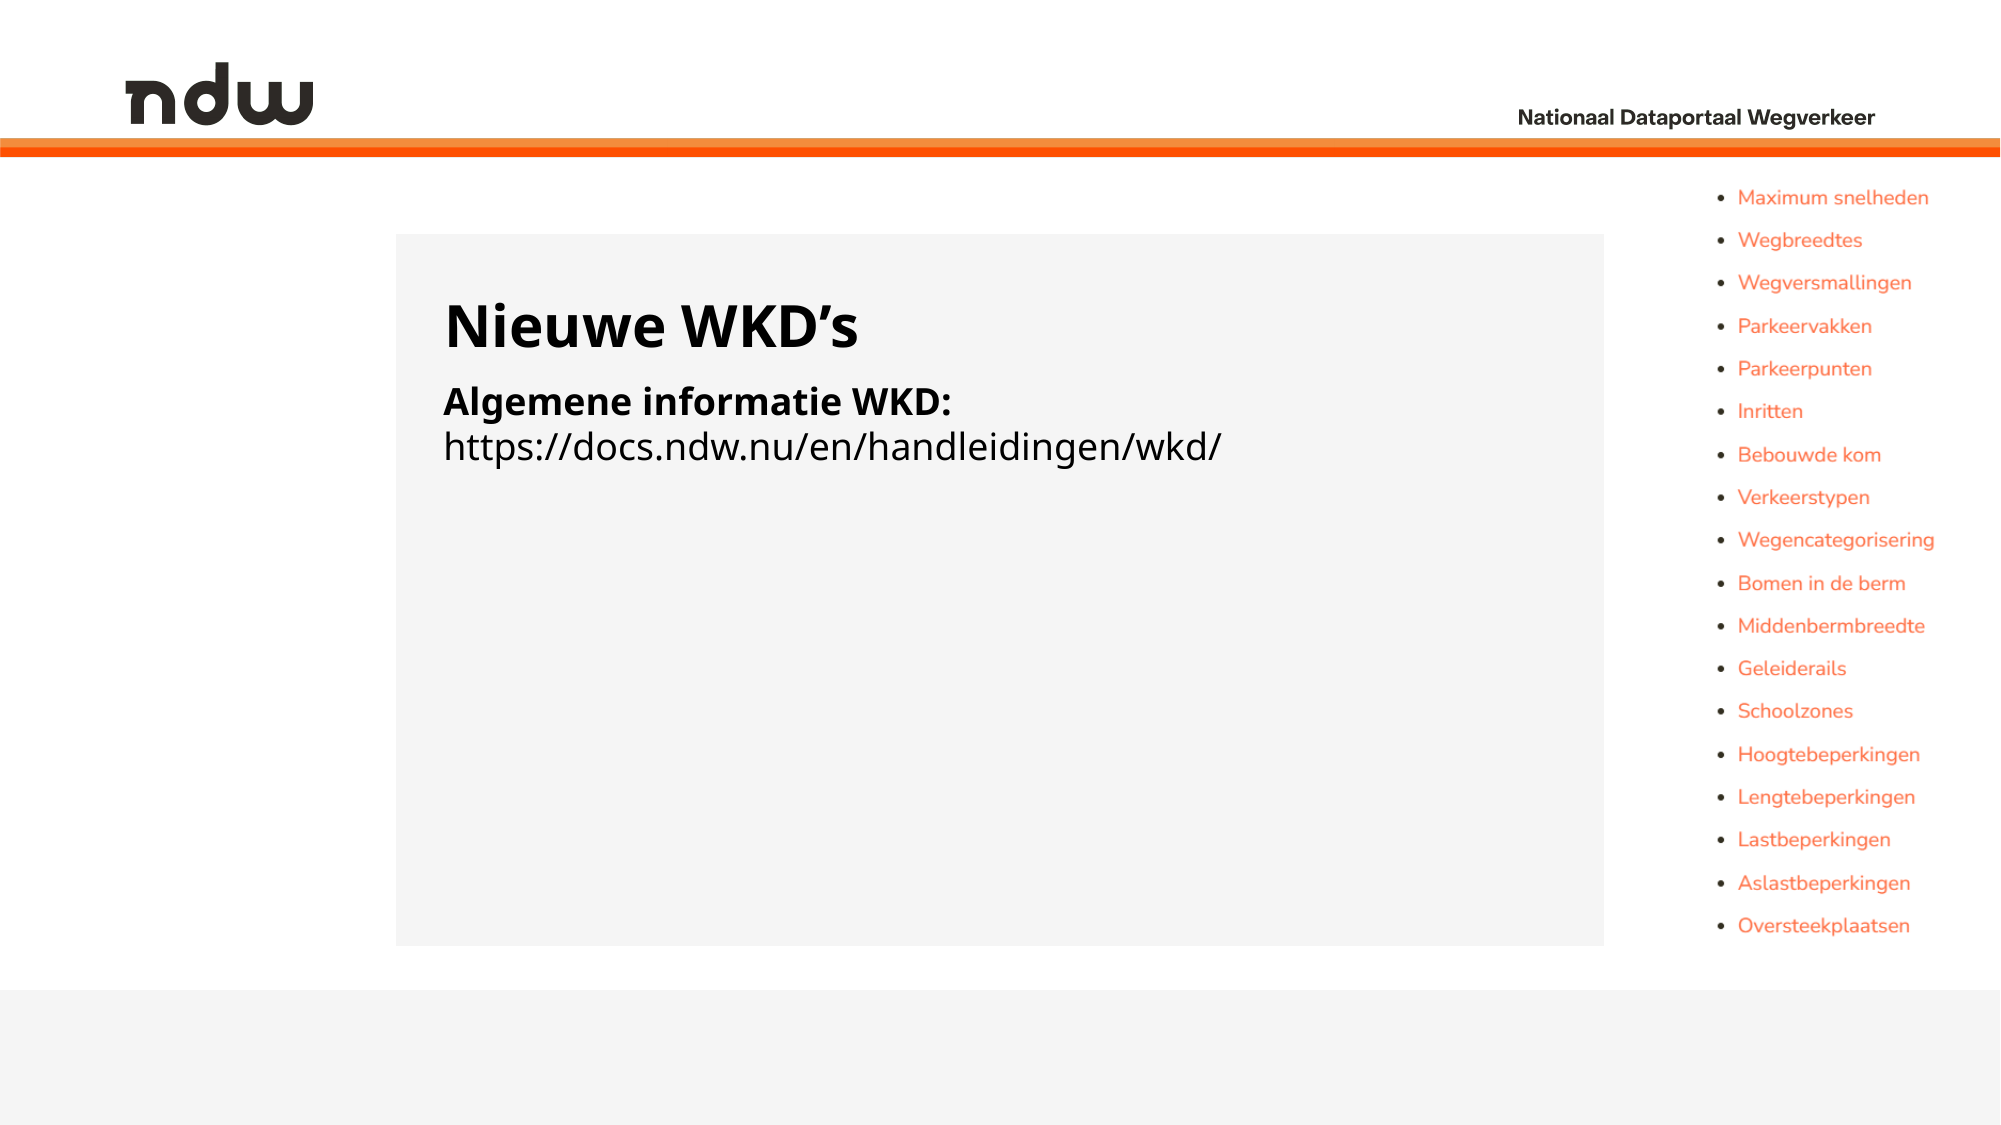

Nieuwe WKD’s
# Algemene informatie WKD:
https://docs.ndw.nu/en/handleidingen/wkd/